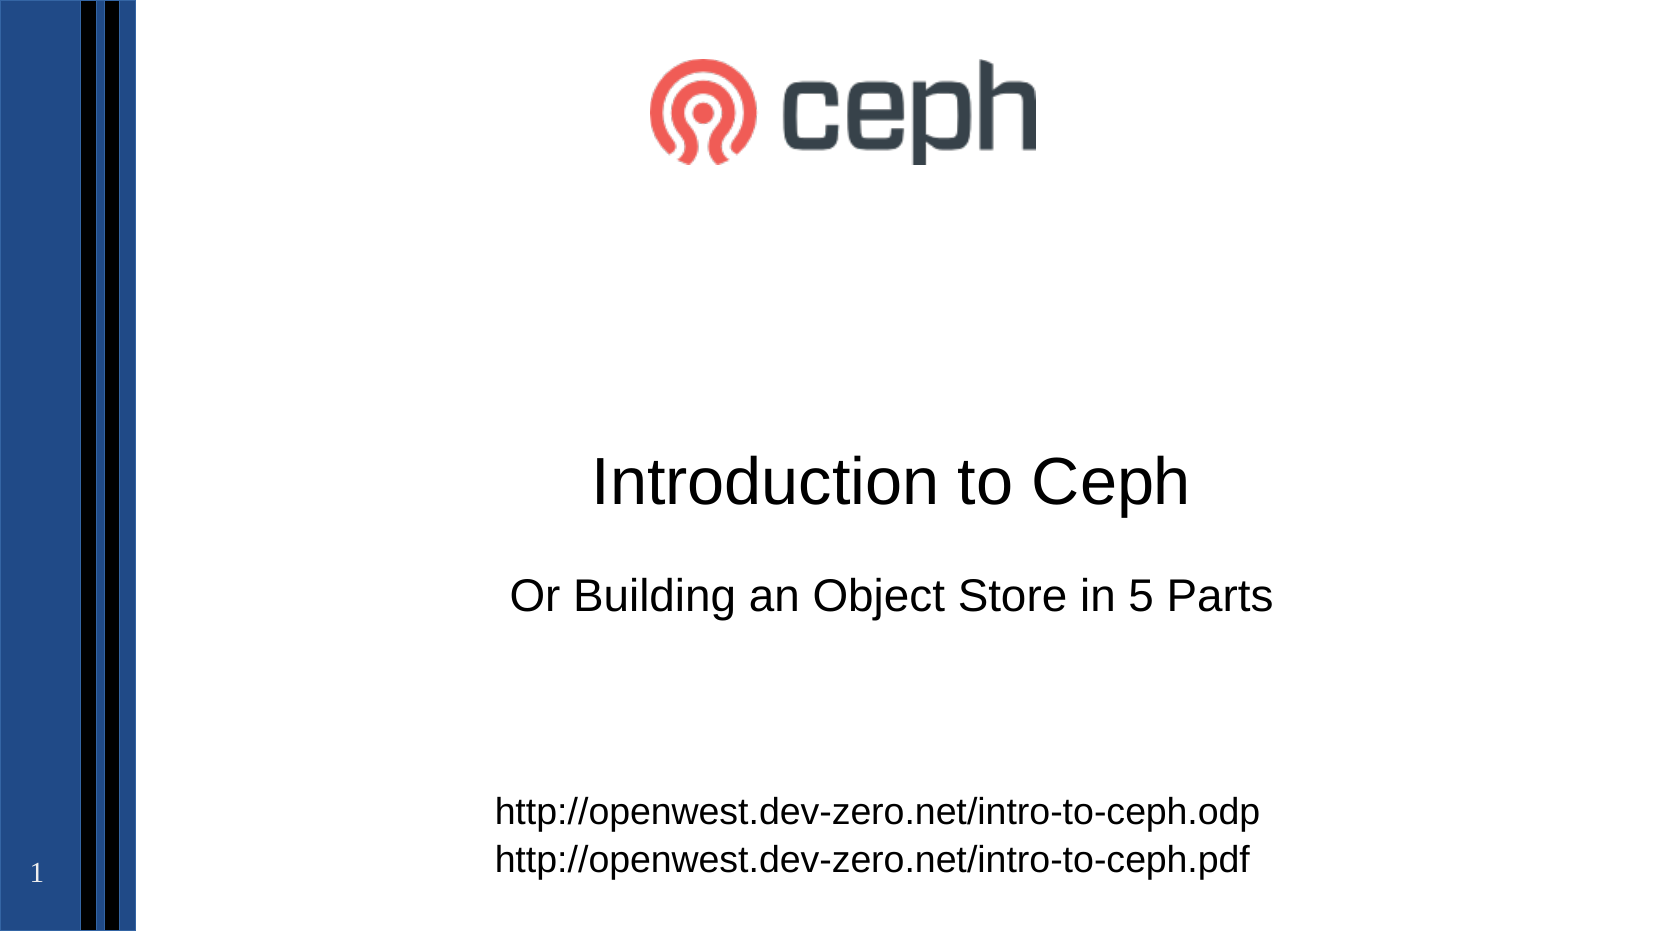

Introduction to Ceph
Or Building an Object Store in 5 Parts
http://openwest.dev-zero.net/intro-to-ceph.odp
http://openwest.dev-zero.net/intro-to-ceph.pdf
1